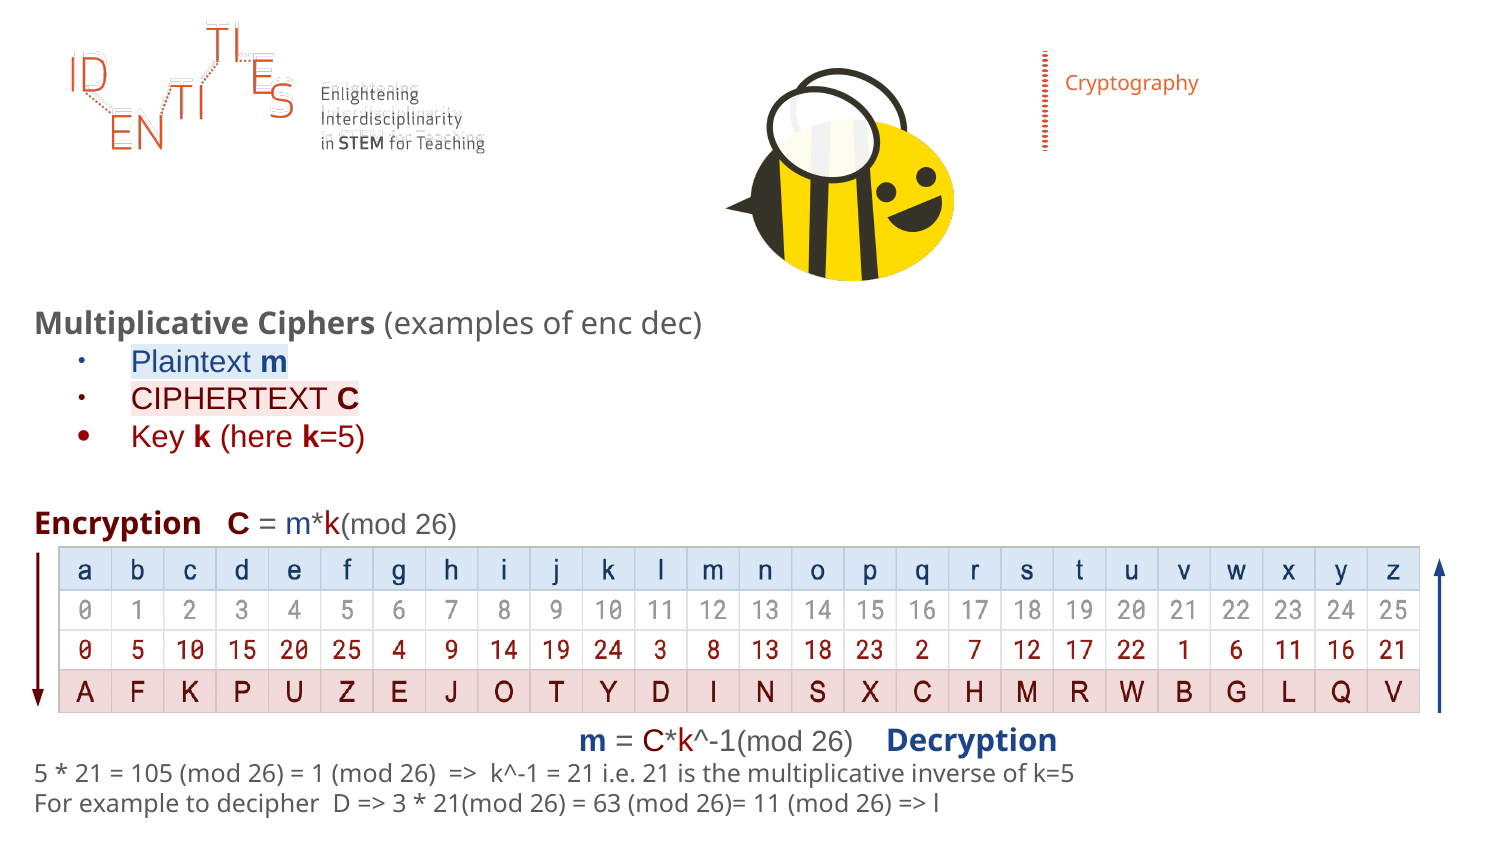

Cryptography
Multiplicative Ciphers (examples of enc dec)
Plaintext m
CIPHERTEXT C
Key k (here k=5)
Encryption C = m*k(mod 26)
m = C*k^-1(mod 26) Decryption
5 * 21 = 105 (mod 26) = 1 (mod 26) => k^-1 = 21 i.e. 21 is the multiplicative inverse of k=5
For example to decipher D => 3 * 21(mod 26) = 63 (mod 26)= 11 (mod 26) => l